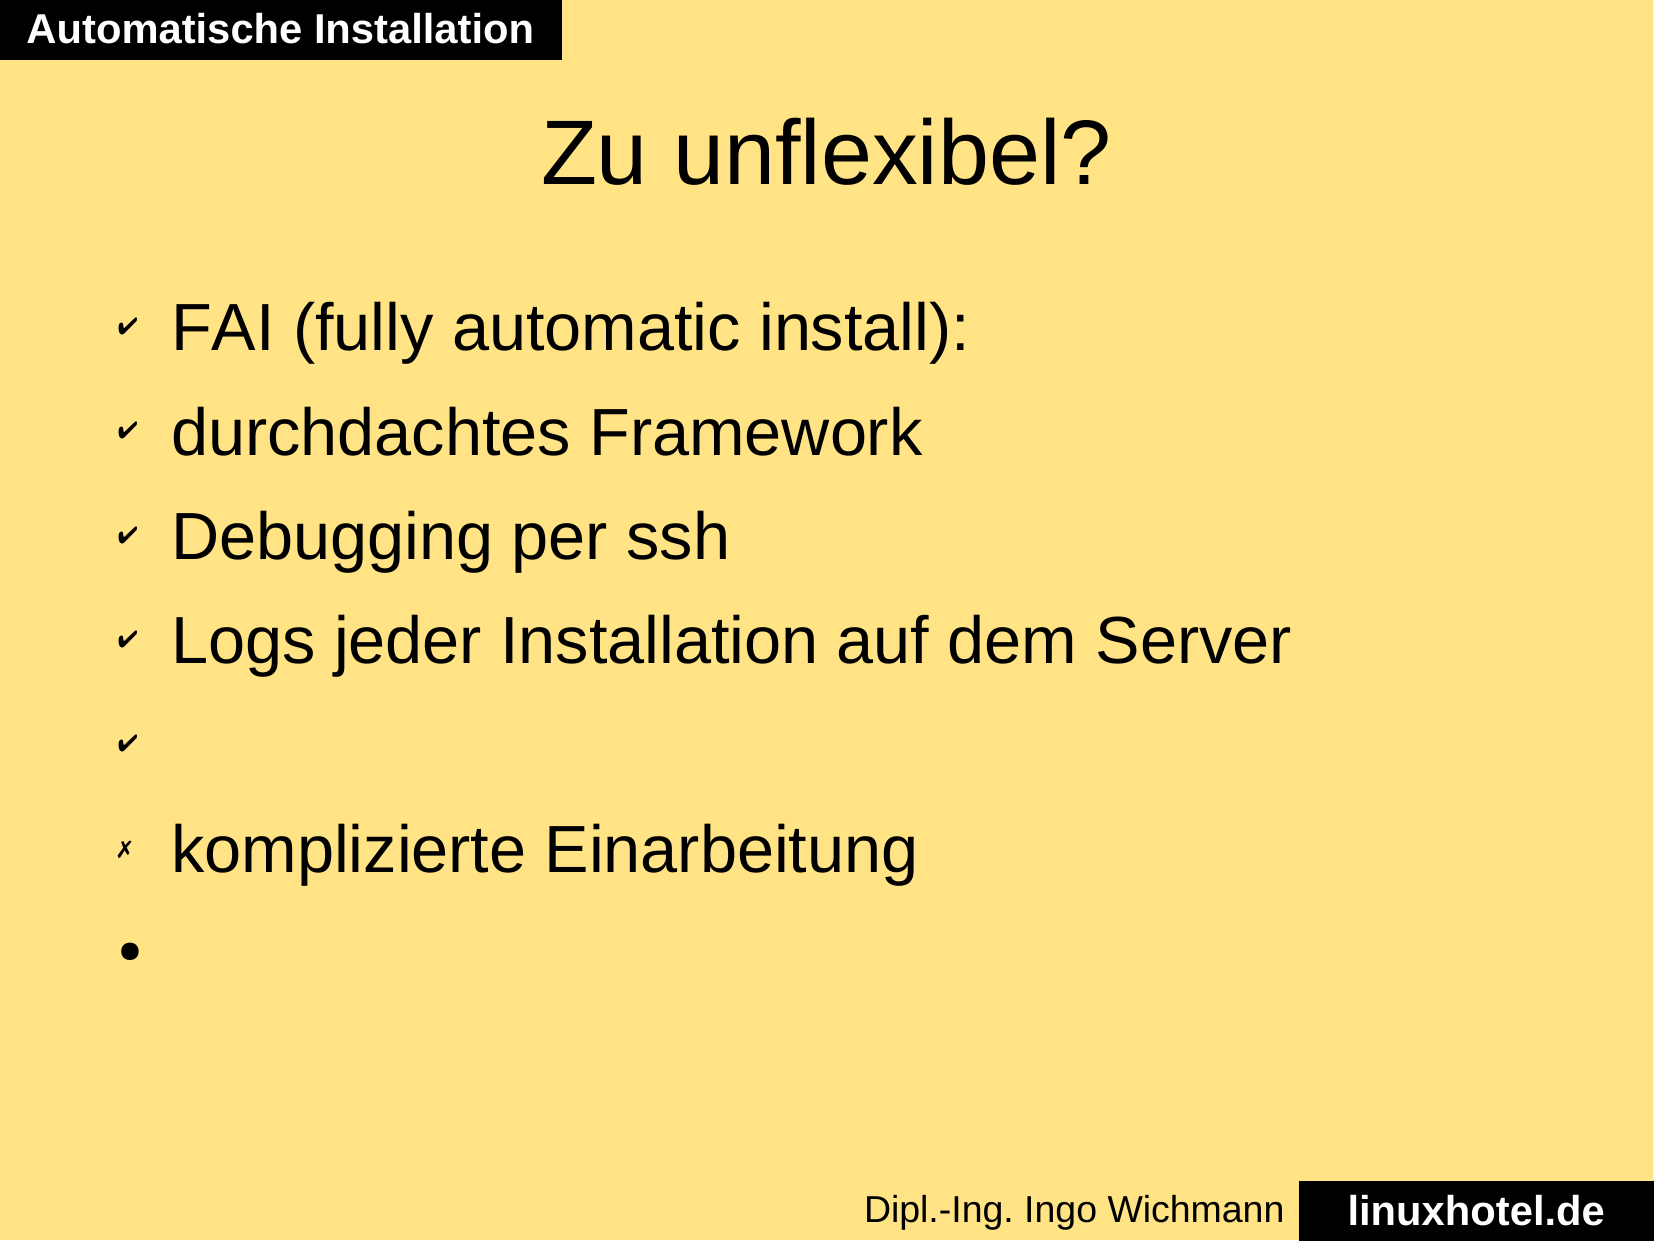

Automatische Installation
# Zu unflexibel?
FAI (fully automatic install):
durchdachtes Framework
Debugging per ssh
Logs jeder Installation auf dem Server
komplizierte Einarbeitung
Dipl.-Ing. Ingo Wichmann
linuxhotel.de